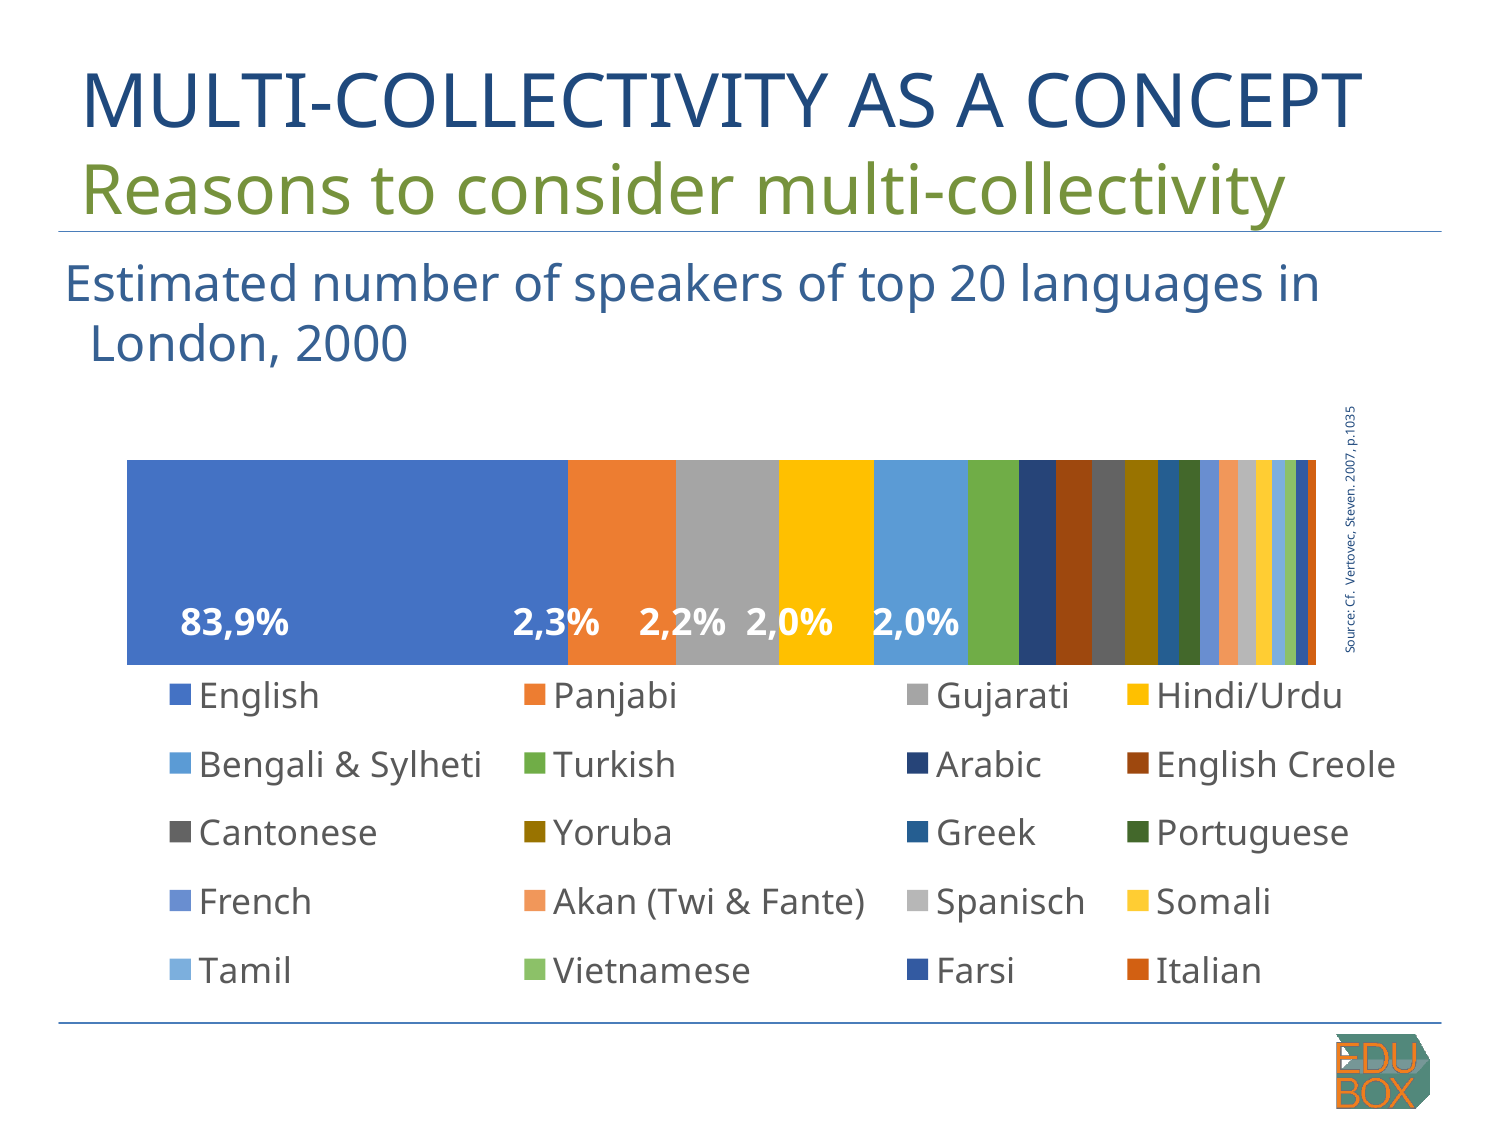

MULTI-COLLECTIVITY AS A CONCEPT
# Reasons to consider multi-collectivity
Estimated number of speakers of top 20 languages in London, 2000
### Chart
| Category | English | Panjabi | Gujarati | Hindi/Urdu | Bengali & Sylheti | Turkish | Arabic | English Creole | Cantonese | Yoruba | Greek | Portuguese | French | Akan (Twi & Fante) | Spanisch | Somali | Tamil | Vietnamese | Farsi | Italian |
|---|---|---|---|---|---|---|---|---|---|---|---|---|---|---|---|---|---|---|---|---|
| 1 | 5636500.0 | 155700.0 | 149600.0 | 136500.0 | 136300.0 | 73900.0 | 53900.0 | 50700.0 | 47900.0 | 47600.0 | 31100.0 | 29400.0 | 27600.0 | 27500.0 | 26700.0 | 22343.0 | 19200.0 | 16800.0 | 16200.0 | 12300.0 |83,9%		2,3% 2,2% 2,0% 2,0%
Source: Cf. Vertovec, Steven. 2007, p.1035
83,9%	 2,3% 2,2% 2,0% 2,0%